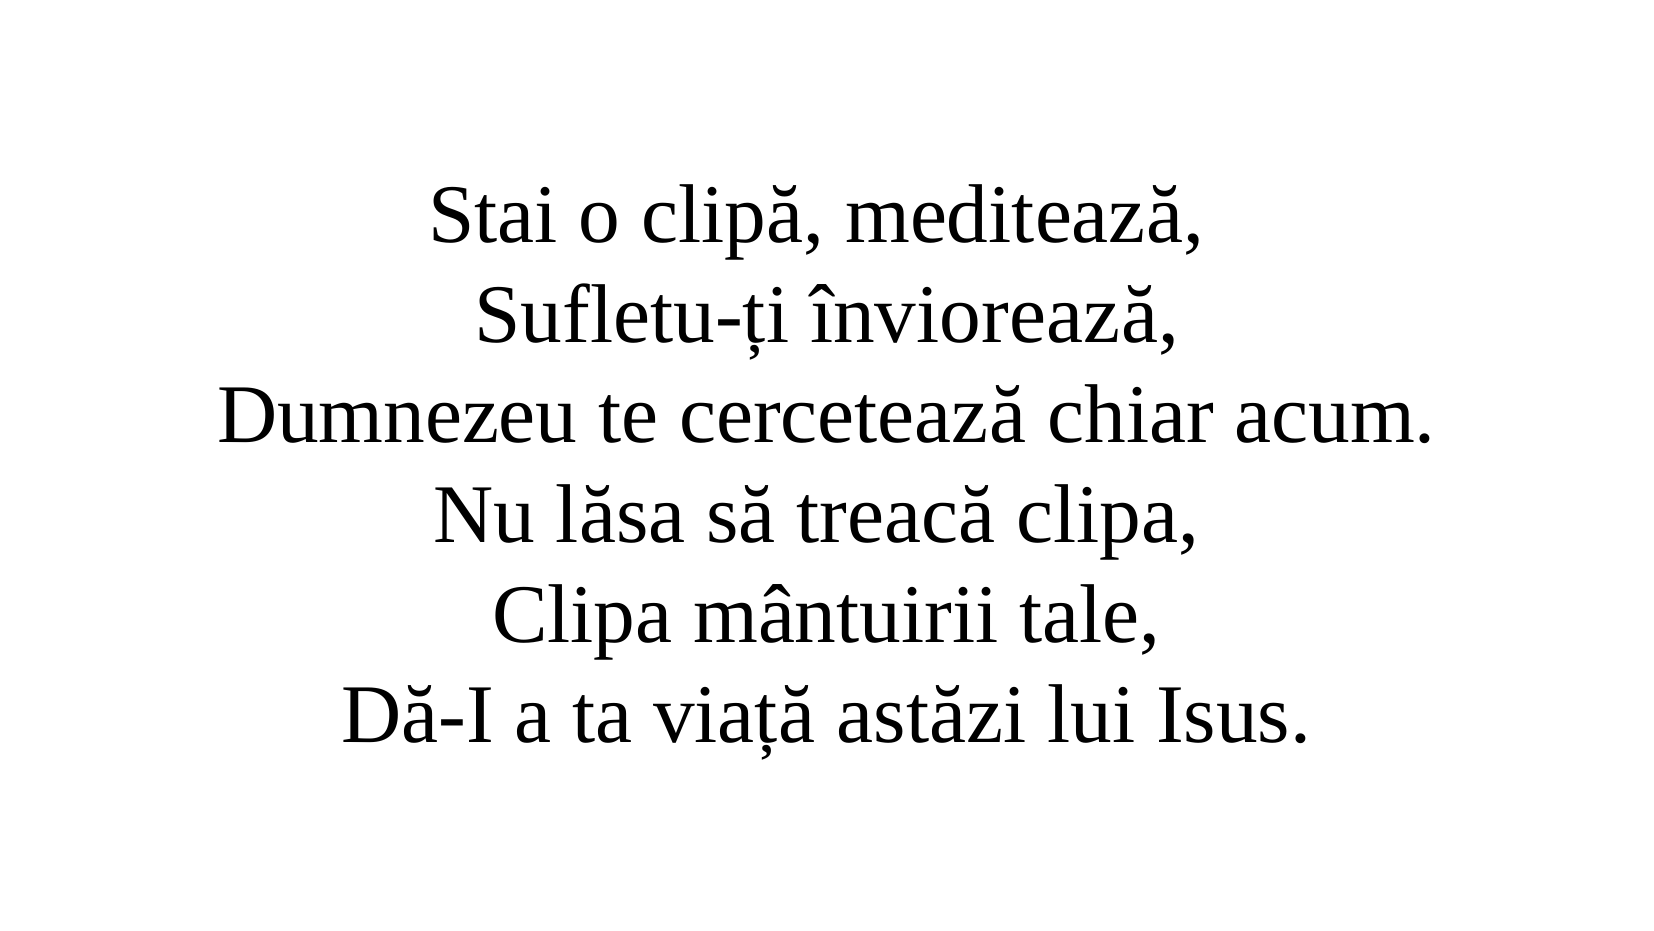

# Stai o clipă, meditează,  Sufletu-ți înviorează, Dumnezeu te cercetează chiar acum. Nu lăsa să treacă clipa,  Clipa mântuirii tale, Dă-I a ta viață astăzi lui Isus.